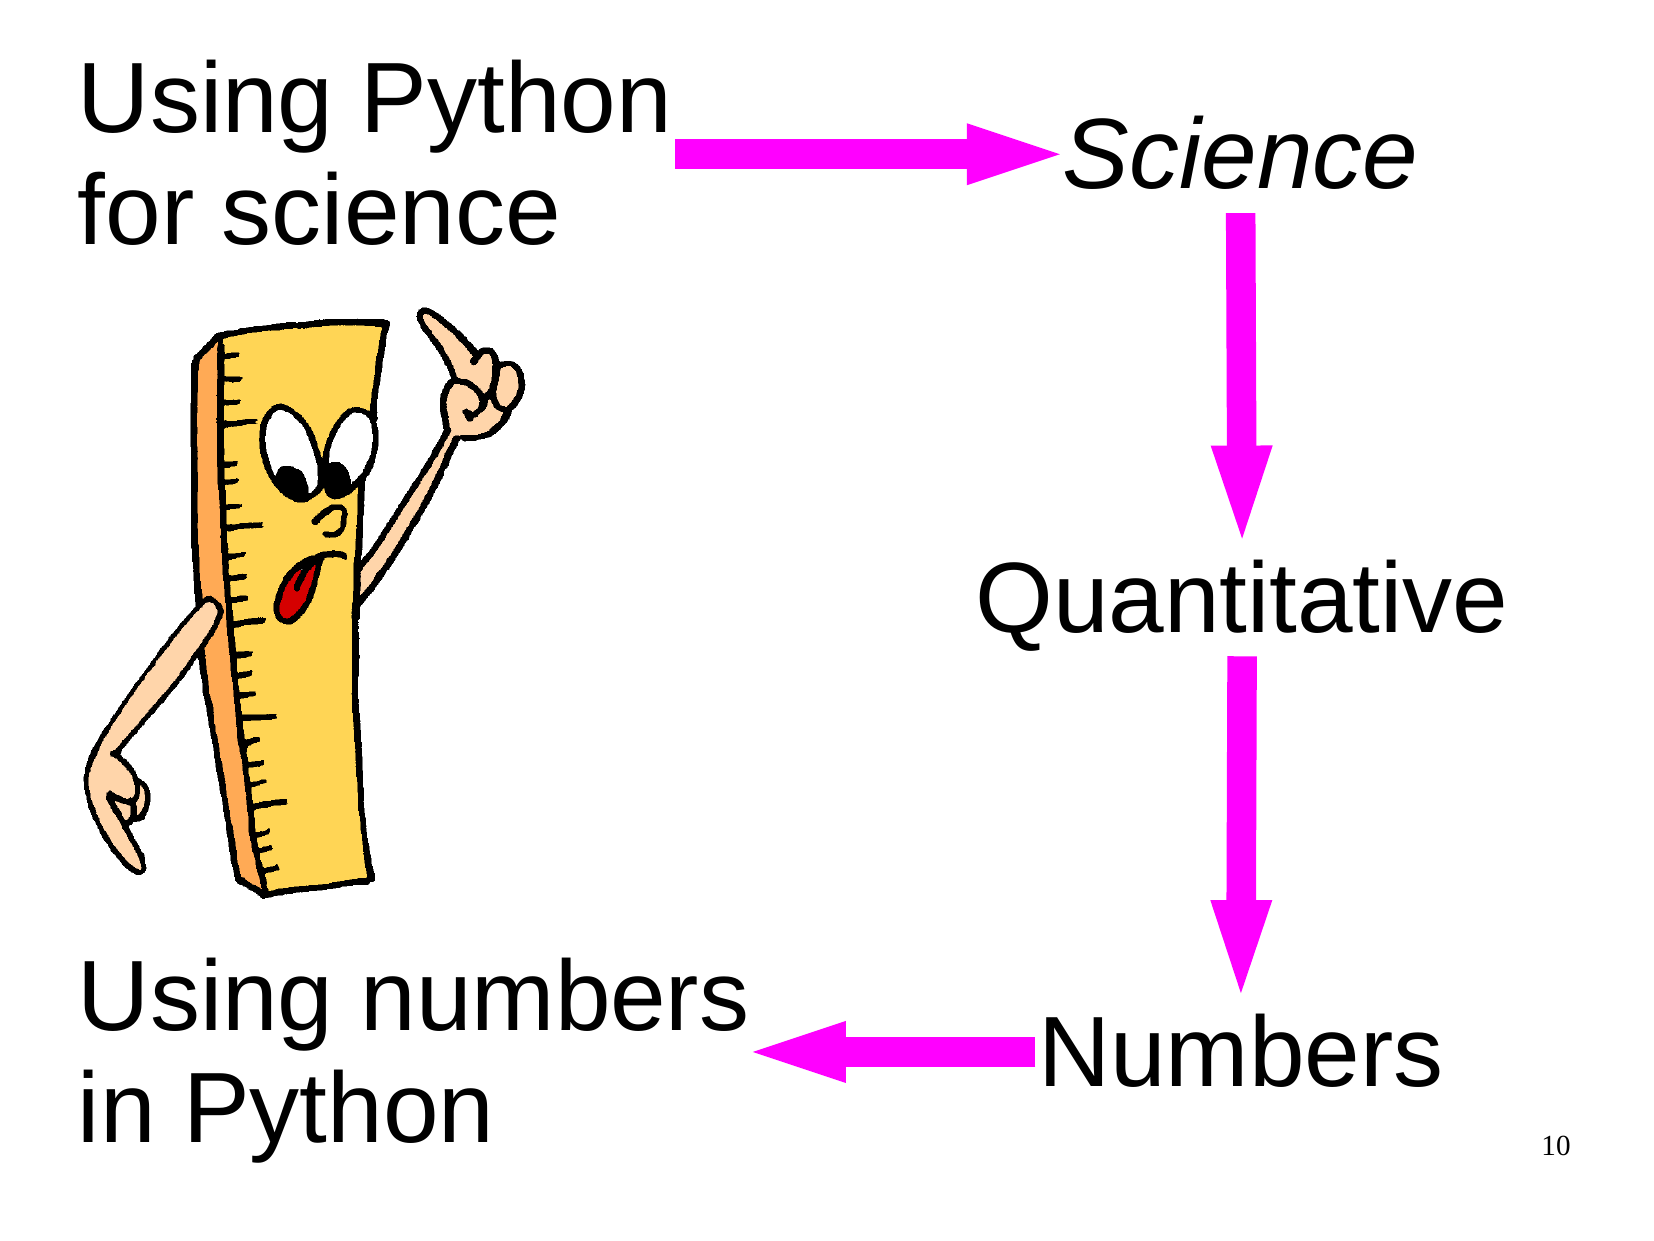

Using Python
for science
Science
Quantitative
Using numbers
in Python
Numbers
10